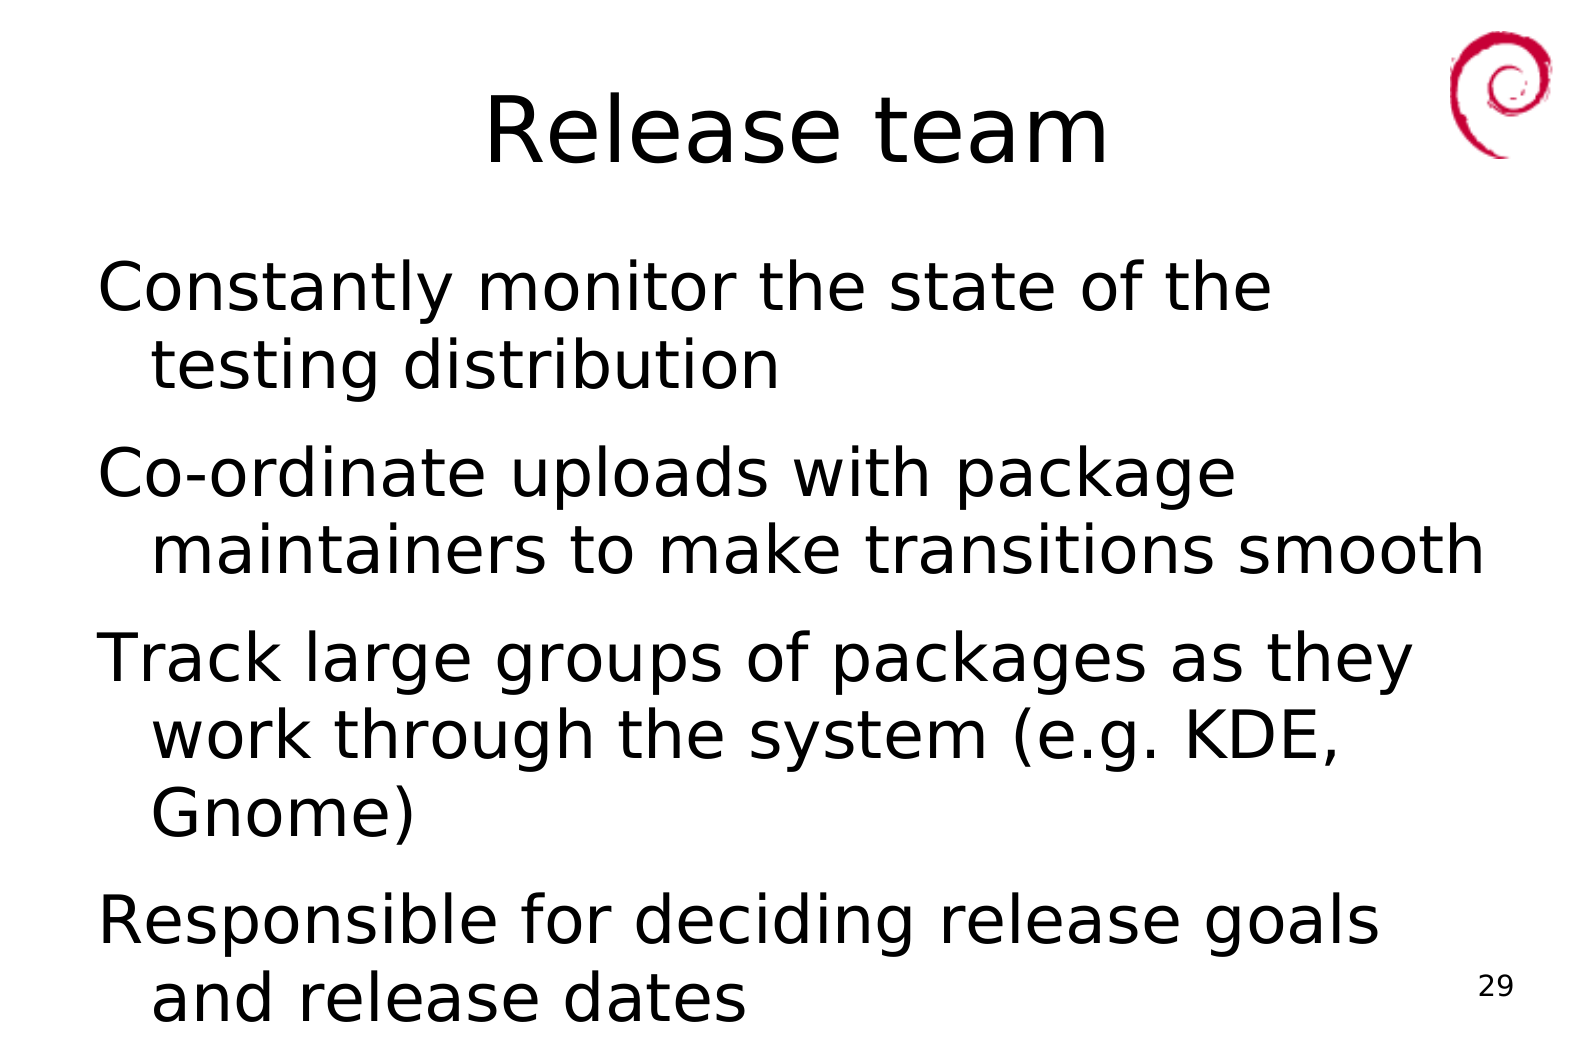

# Release team
Constantly monitor the state of the testing distribution
Co-ordinate uploads with package maintainers to make transitions smooth
Track large groups of packages as they work through the system (e.g. KDE, Gnome)
Responsible for deciding release goals and release dates
29